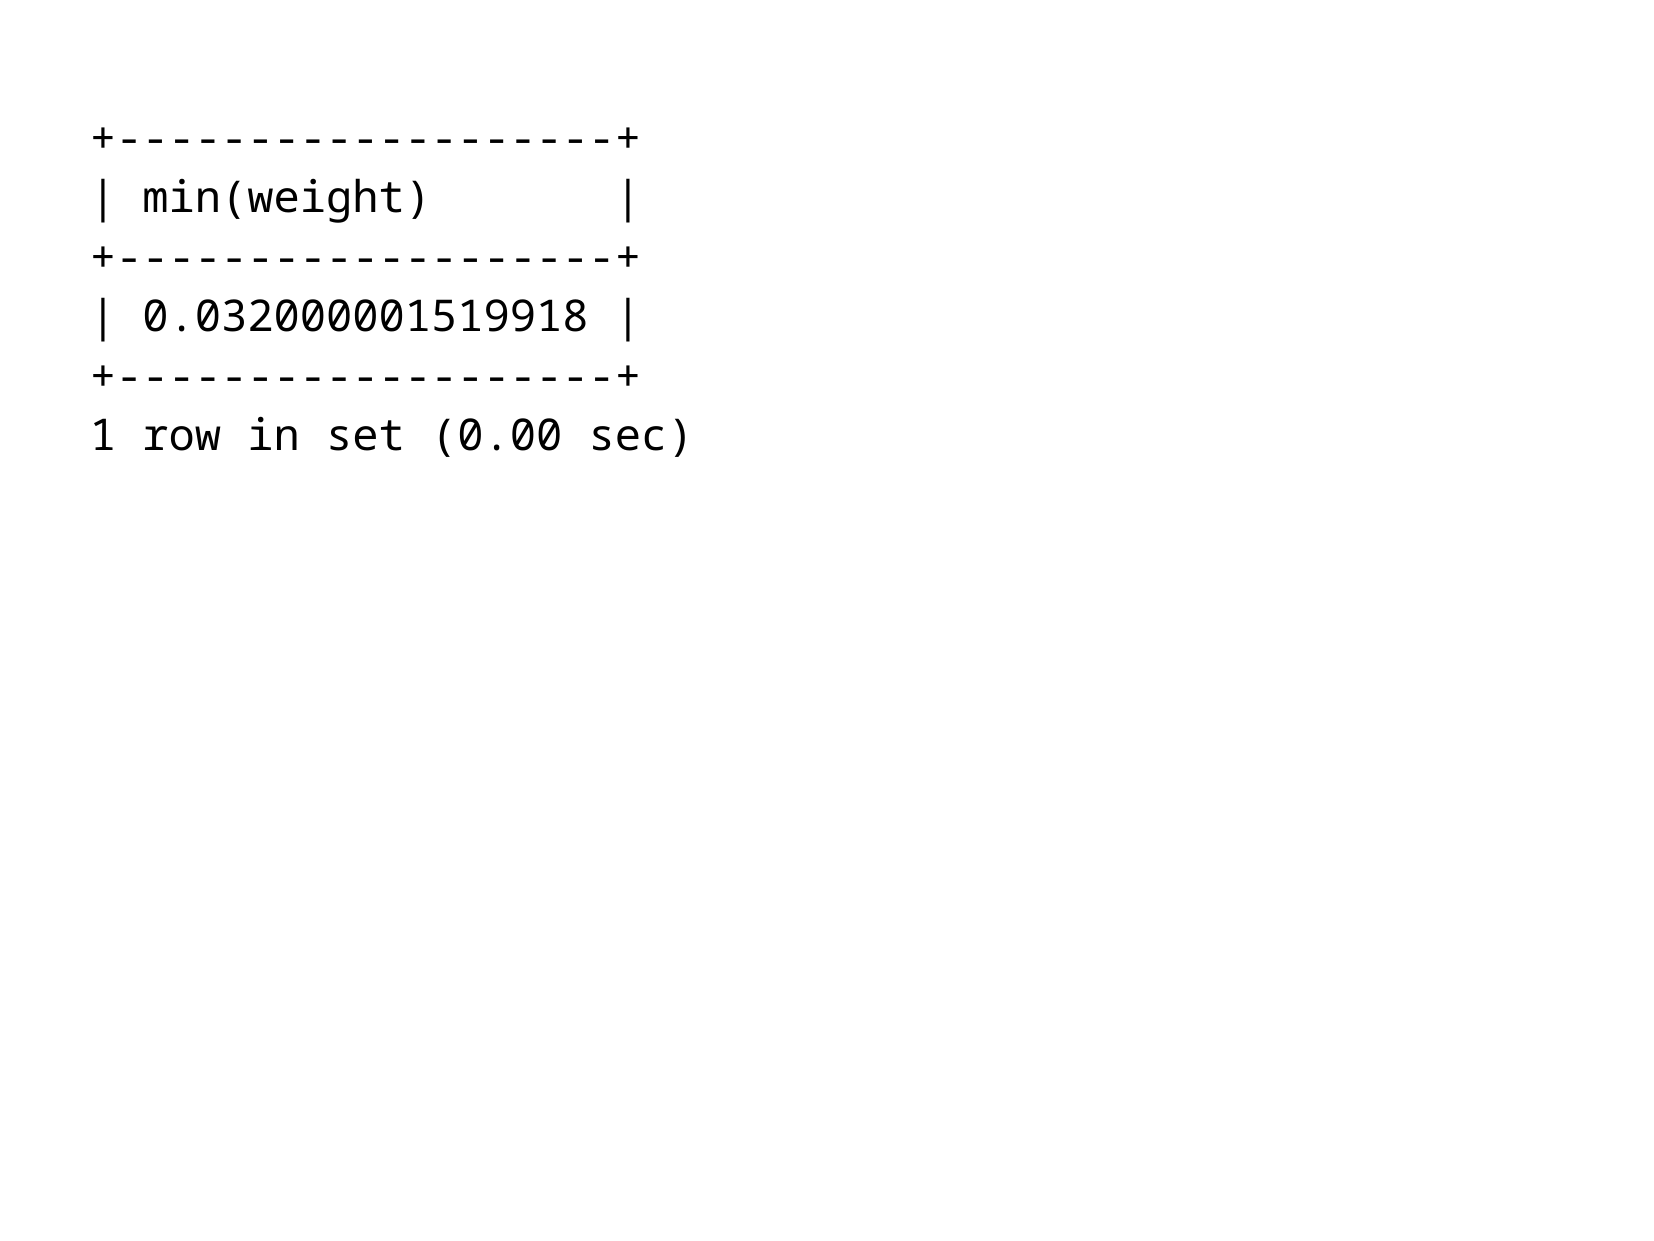

+-------------------+
| min(weight) |
+-------------------+
| 0.032000001519918 |
+-------------------+
1 row in set (0.00 sec)